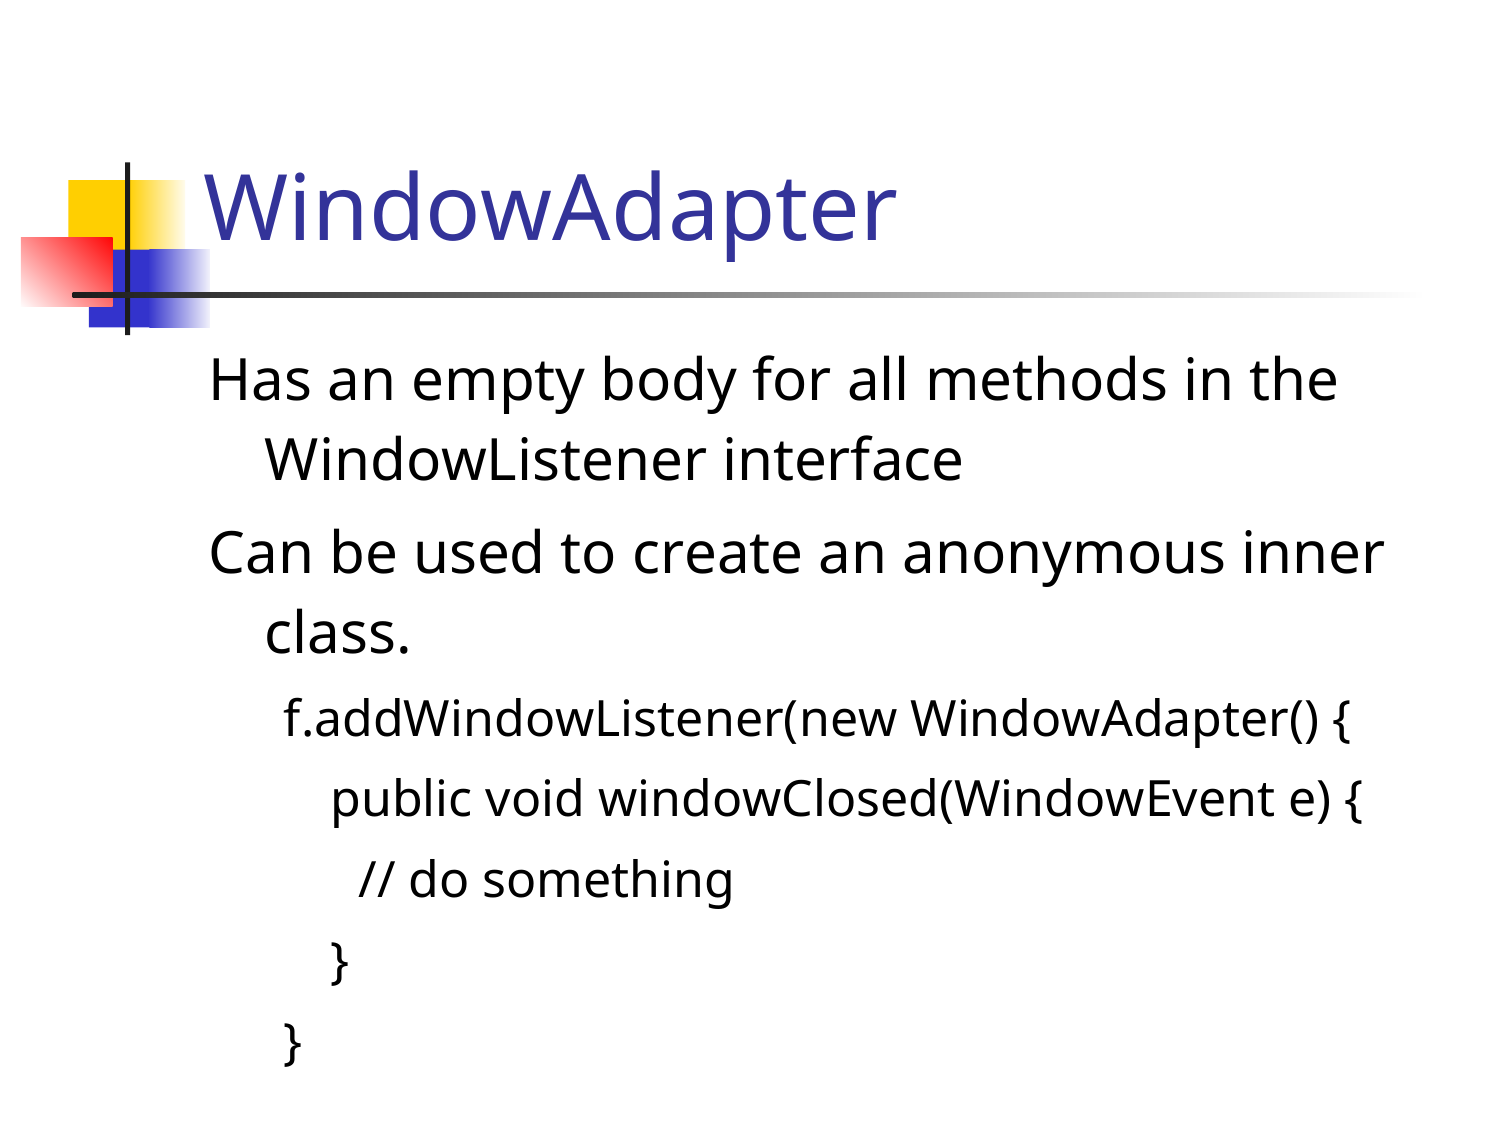

# WindowAdapter
Has an empty body for all methods in the WindowListener interface
Can be used to create an anonymous inner class.
f.addWindowListener(new WindowAdapter() {
	public void windowClosed(WindowEvent e) {
		// do something
	}
}